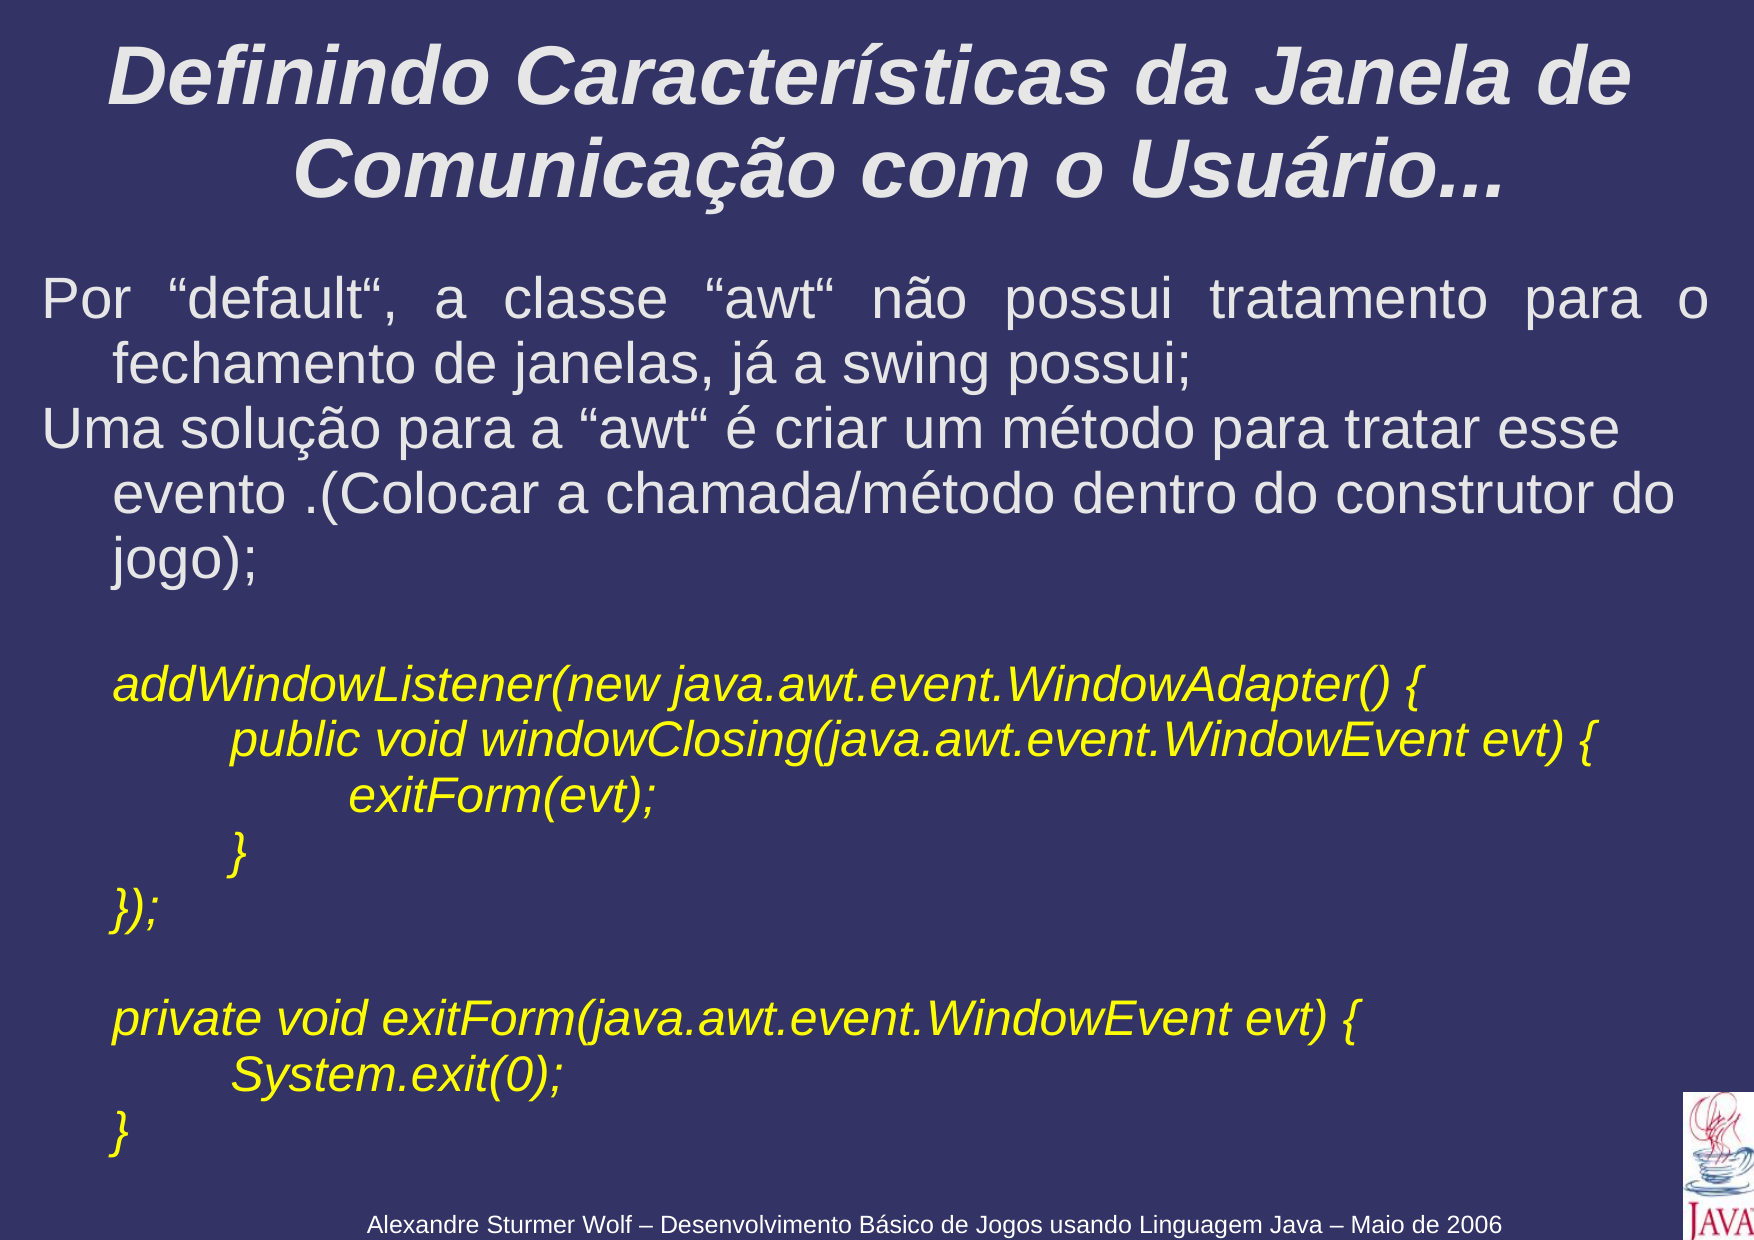

# Definindo Características da Janela de Comunicação com o Usuário...
Por “default“, a classe “awt“ não possui tratamento para o fechamento de janelas, já a swing possui;
Uma solução para a “awt“ é criar um método para tratar esse evento .(Colocar a chamada/método dentro do construtor do jogo);
addWindowListener(new java.awt.event.WindowAdapter() {
	public void windowClosing(java.awt.event.WindowEvent evt) {
		exitForm(evt);
	}
});
private void exitForm(java.awt.event.WindowEvent evt) {
	System.exit(0);
}